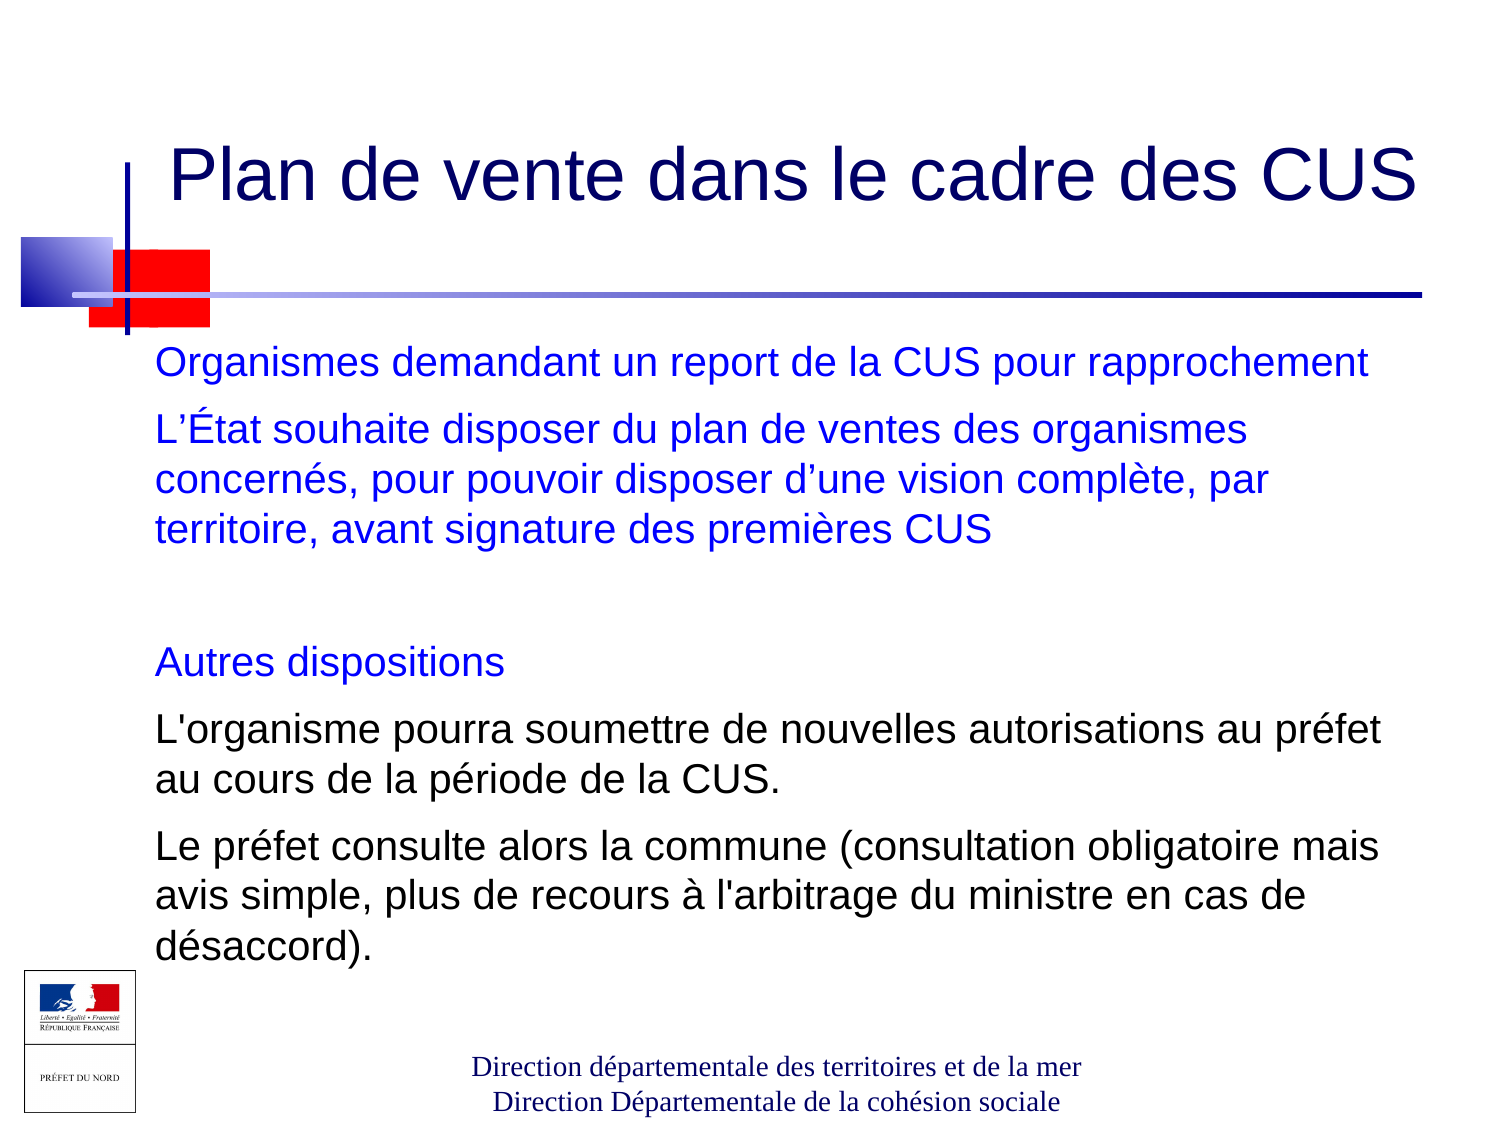

Plan de vente dans le cadre des CUS
# Organismes demandant un report de la CUS pour rapprochement
L’État souhaite disposer du plan de ventes des organismes concernés, pour pouvoir disposer d’une vision complète, par territoire, avant signature des premières CUS
Autres dispositions
L'organisme pourra soumettre de nouvelles autorisations au préfet au cours de la période de la CUS.
Le préfet consulte alors la commune (consultation obligatoire mais avis simple, plus de recours à l'arbitrage du ministre en cas de désaccord).